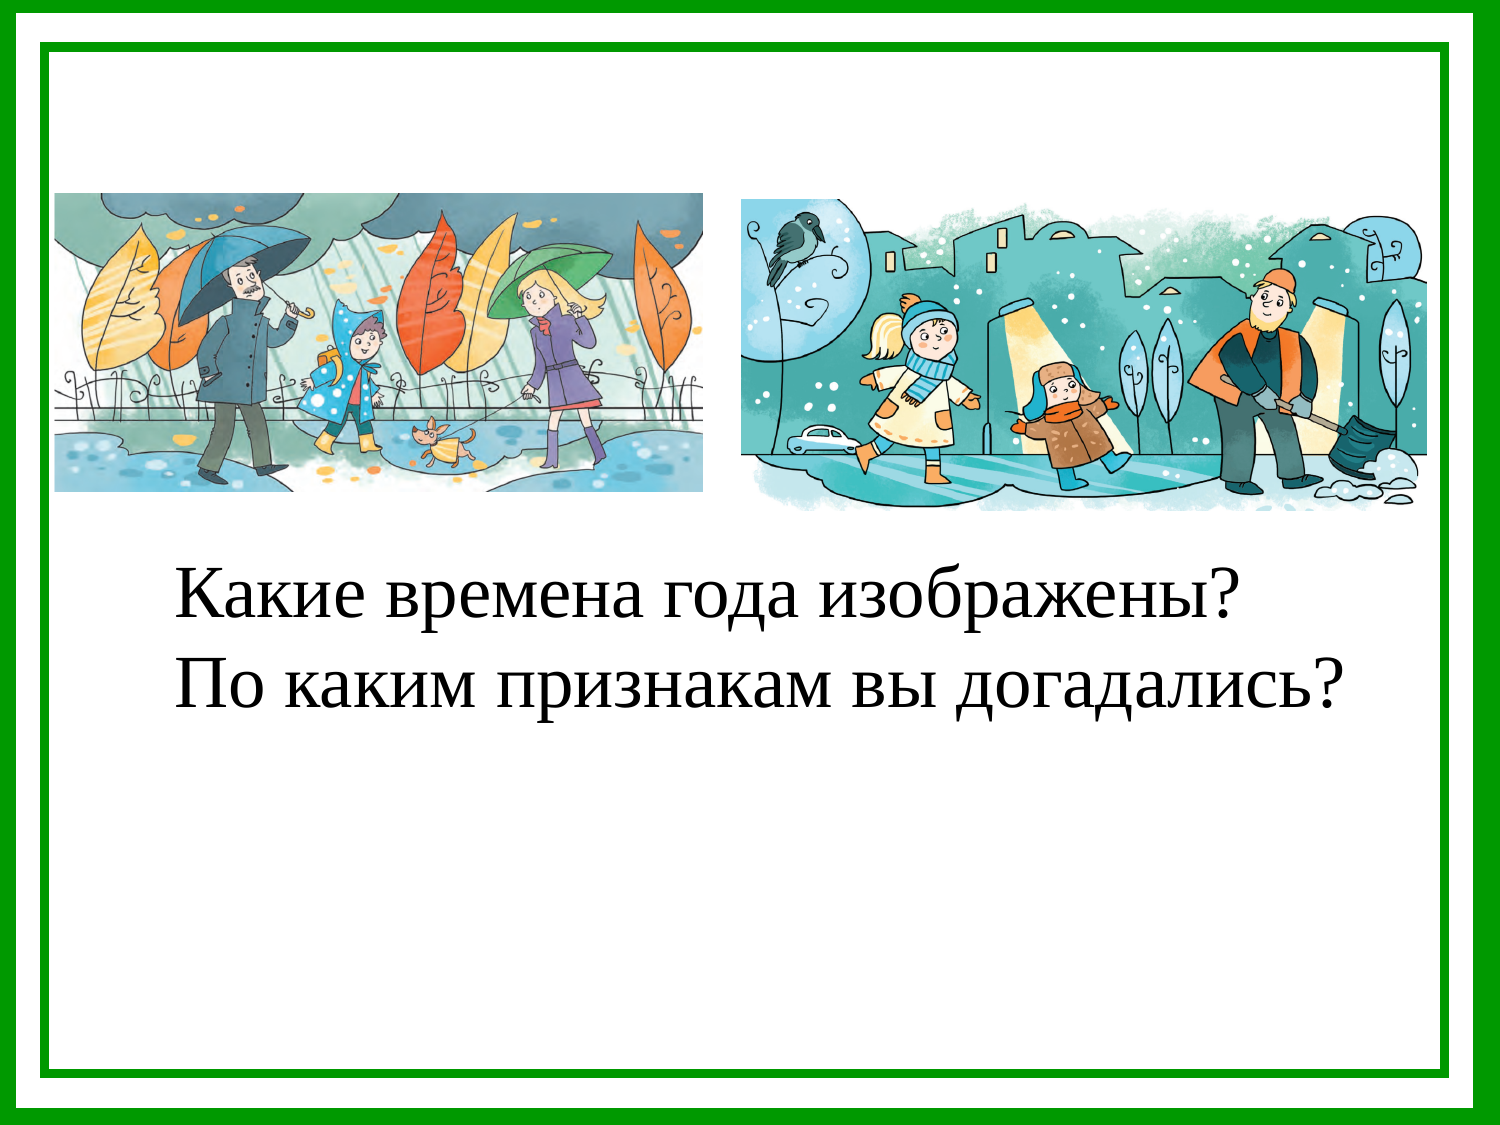

Какие времена года изображены?
По каким признакам вы догадались?